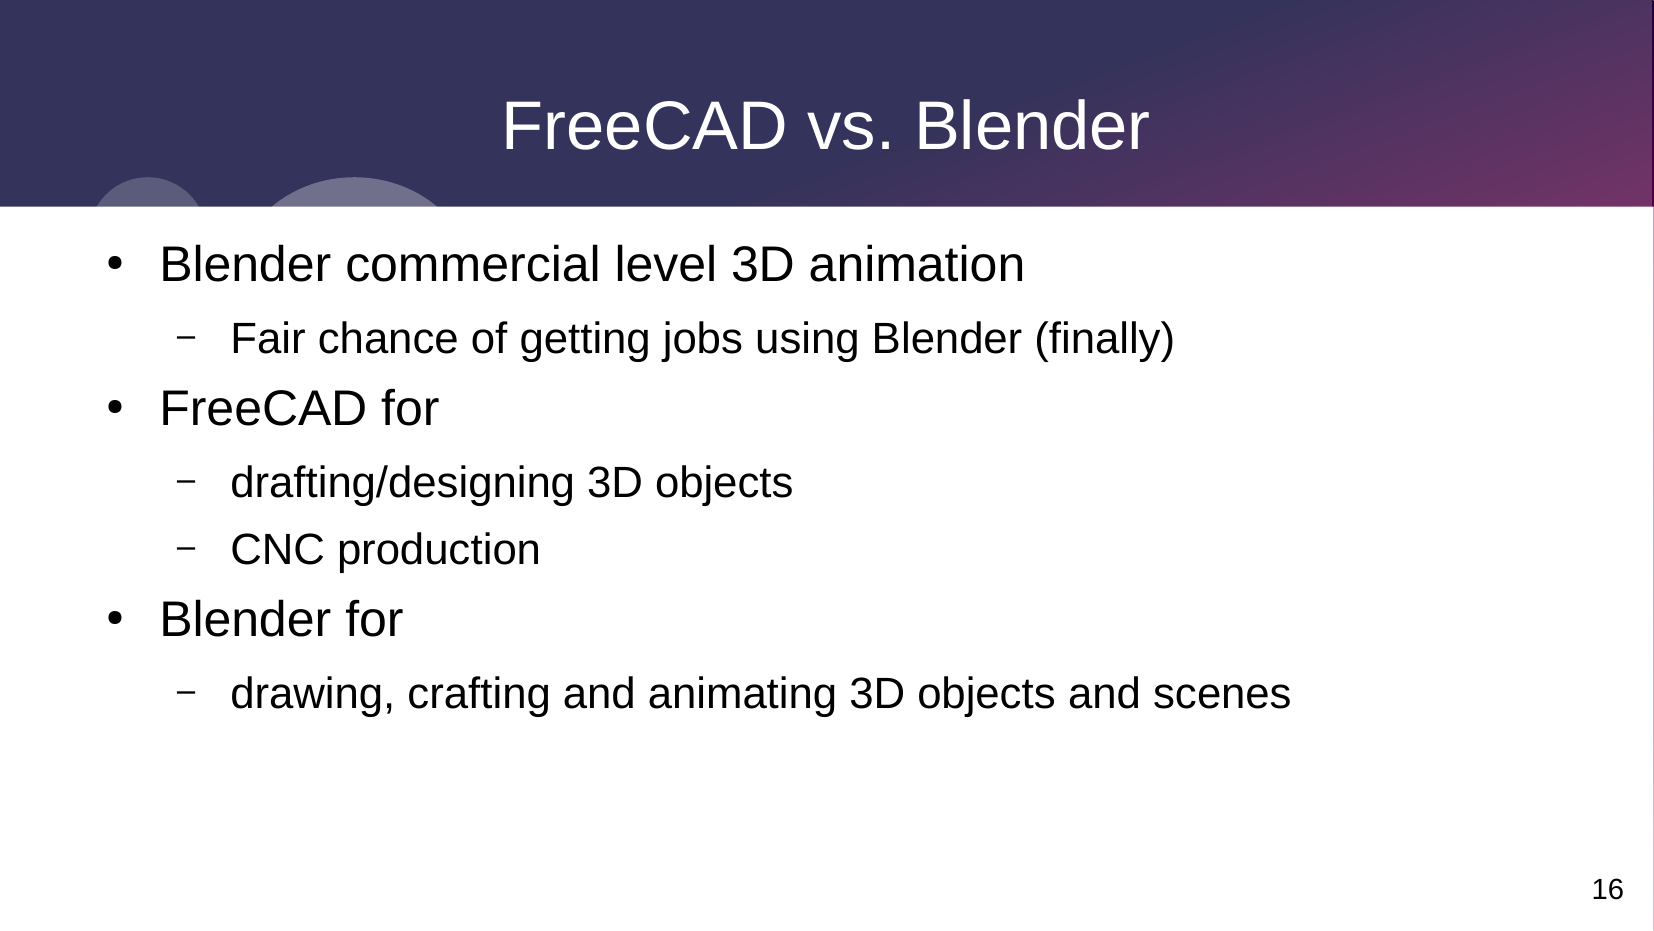

# FreeCAD vs. Blender
Blender commercial level 3D animation
Fair chance of getting jobs using Blender (finally)
FreeCAD for
drafting/designing 3D objects
CNC production
Blender for
drawing, crafting and animating 3D objects and scenes